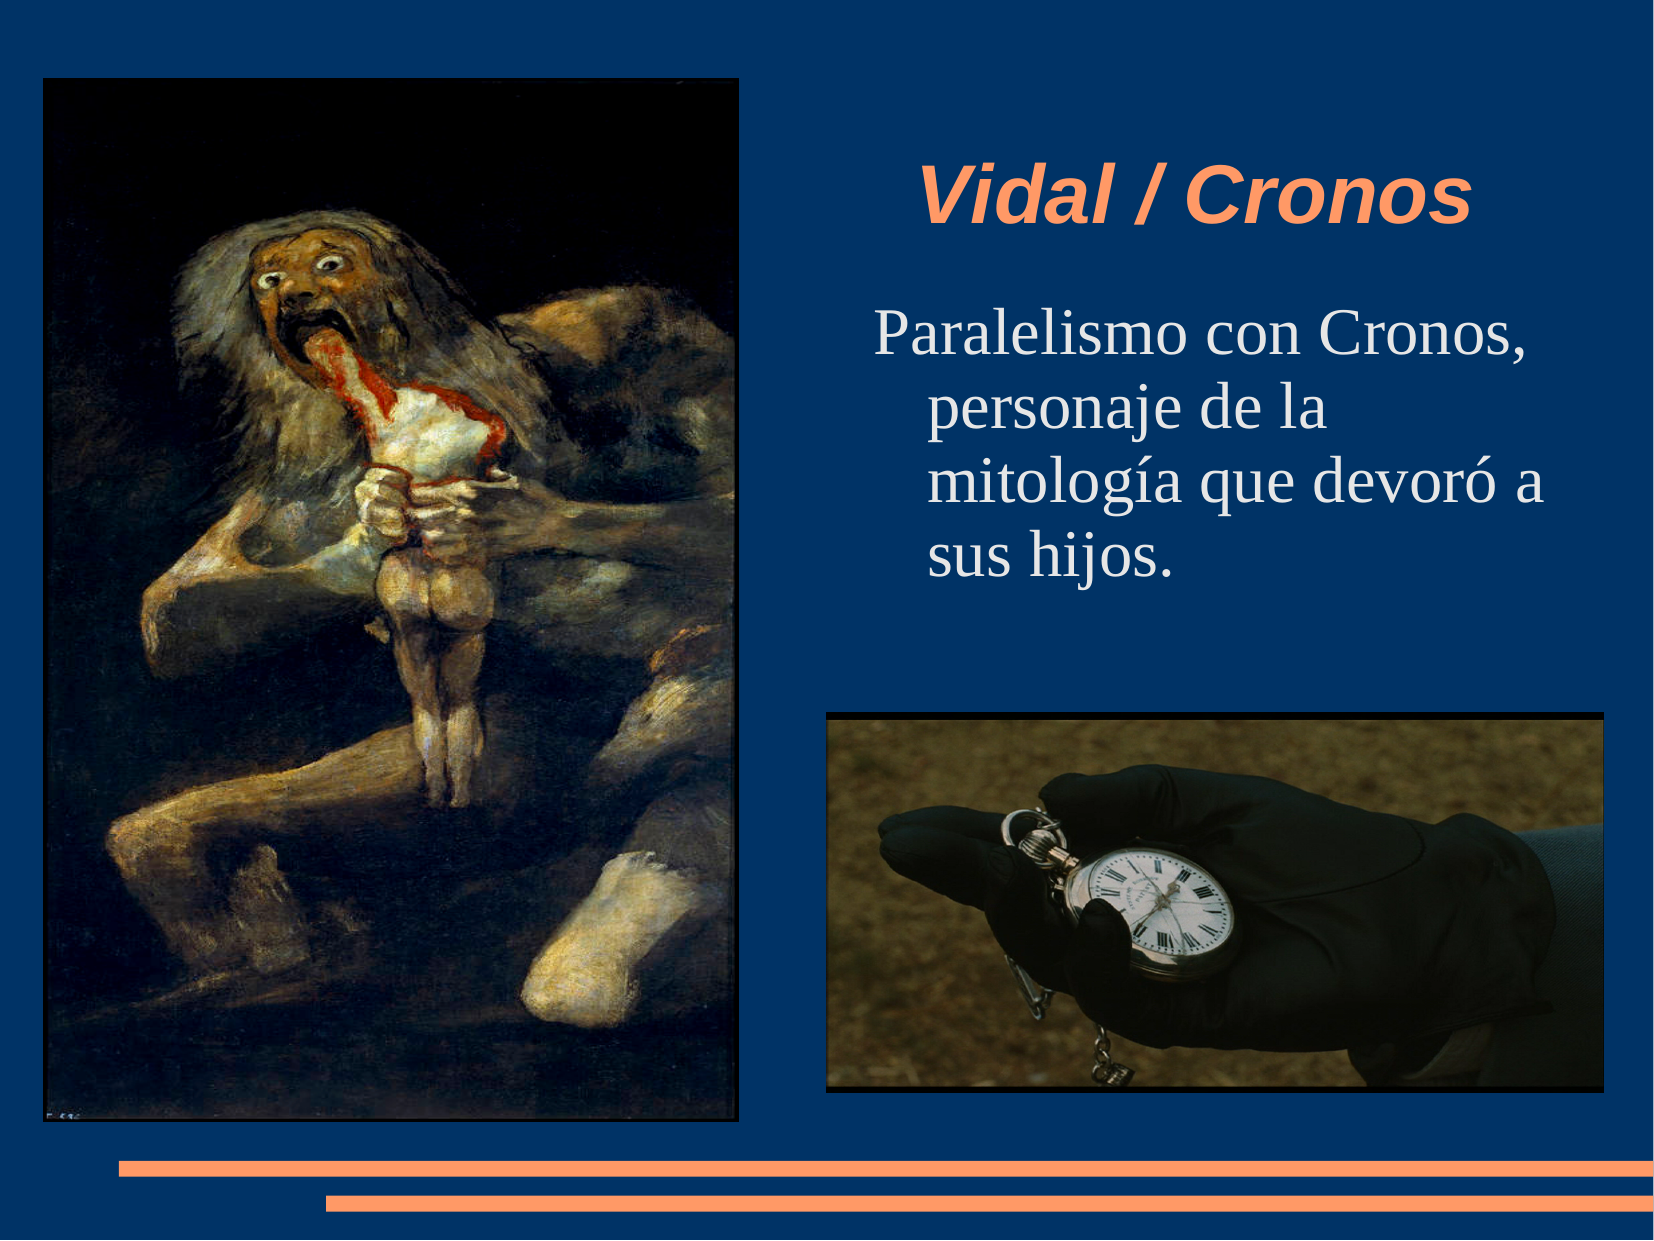

# Vidal / Cronos
Paralelismo con Cronos, personaje de la mitología que devoró a sus hijos.